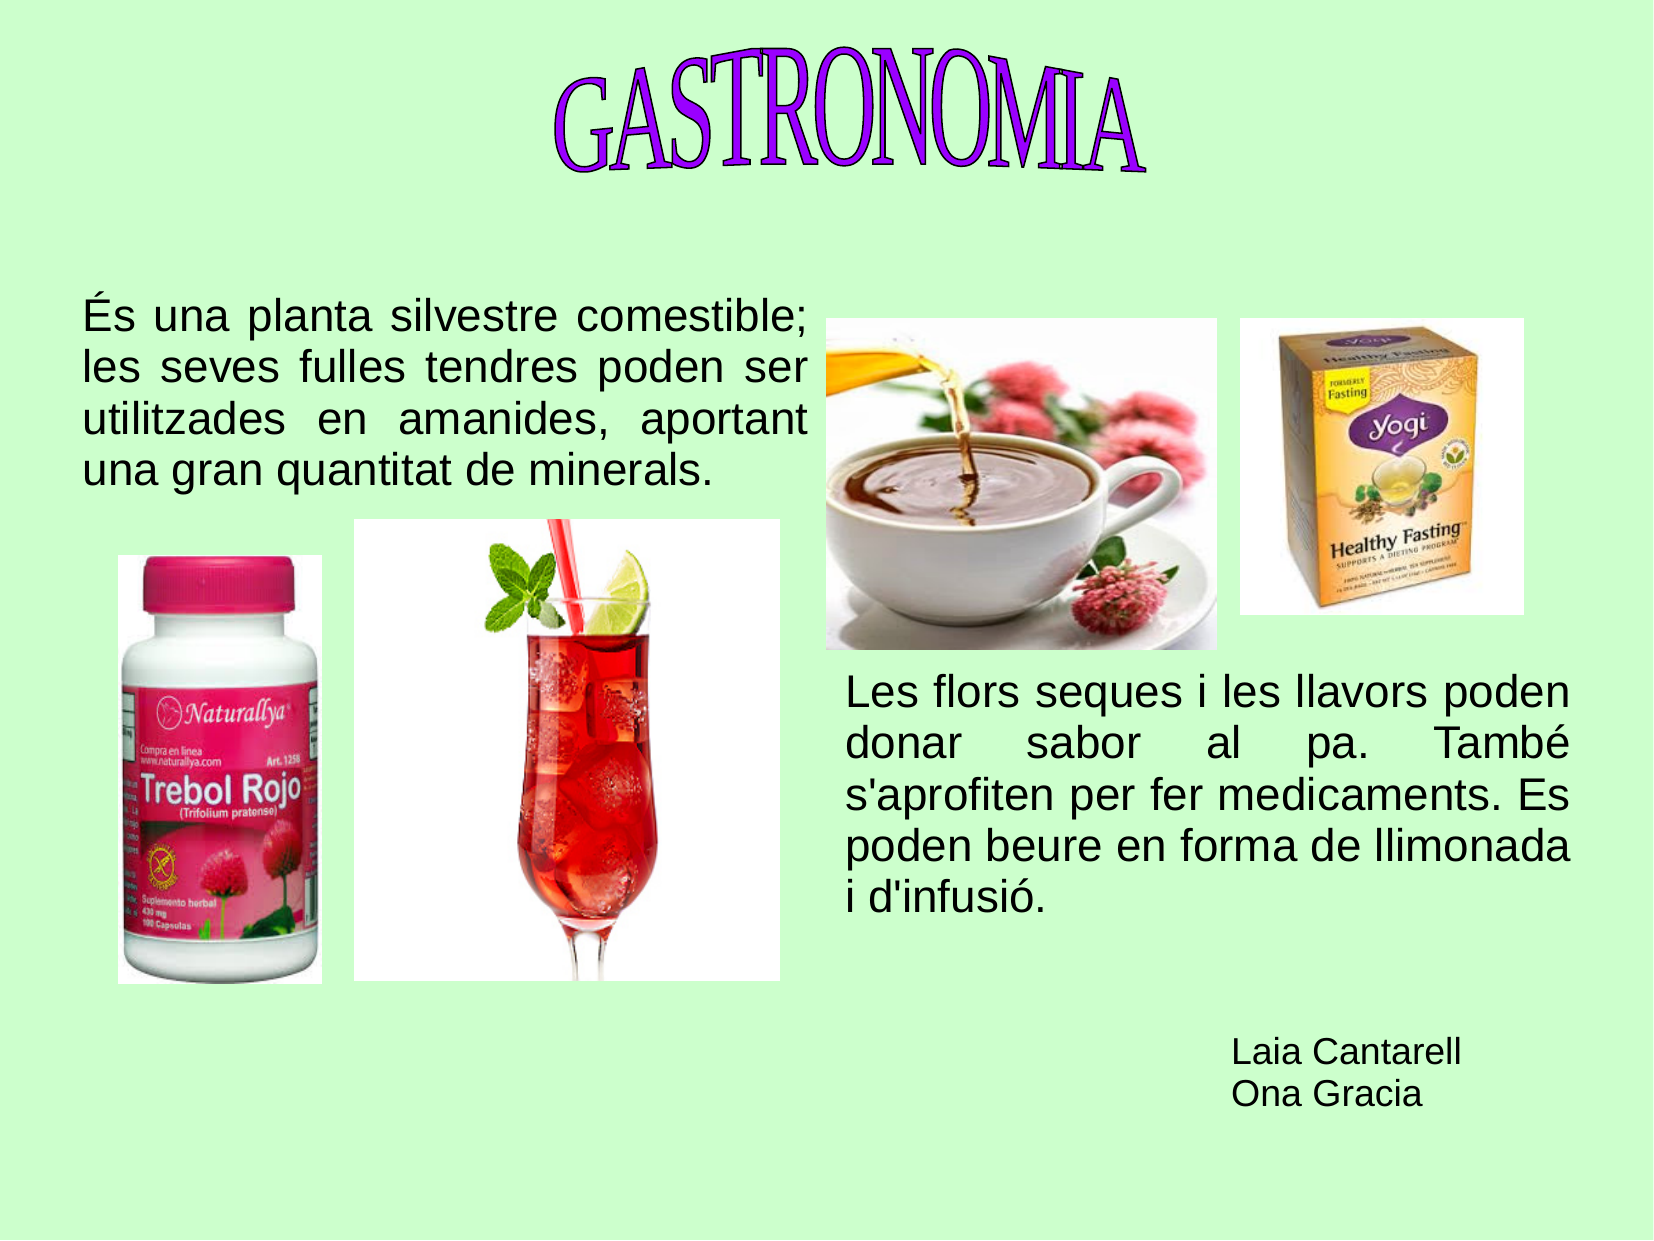

GASTRONOMIA
# És una planta silvestre comestible; les seves fulles tendres poden ser utilitzades en amanides, aportant una gran quantitat de minerals.
Les flors seques i les llavors poden donar sabor al pa. També s'aprofiten per fer medicaments. Es poden beure en forma de llimonada i d'infusió.
Laia Cantarell
Ona Gracia